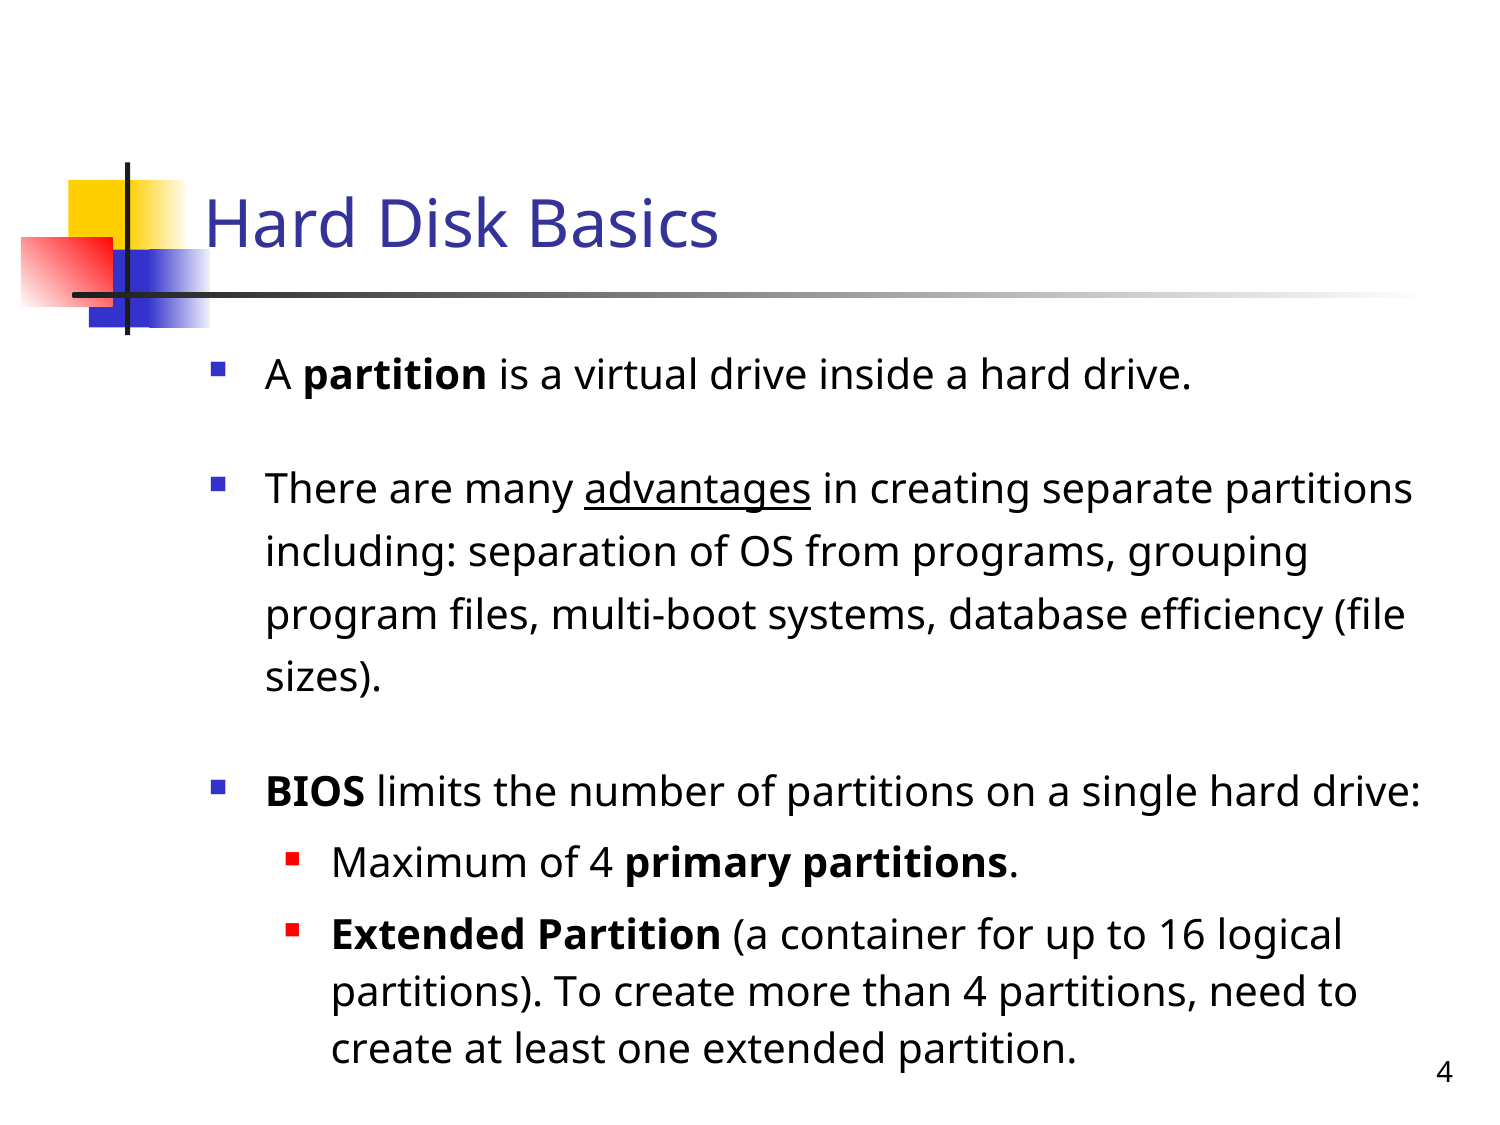

# Hard Disk Basics
A partition is a virtual drive inside a hard drive.
There are many advantages in creating separate partitions including: separation of OS from programs, grouping program files, multi-boot systems, database efficiency (file sizes).
BIOS limits the number of partitions on a single hard drive:
Maximum of 4 primary partitions.
Extended Partition (a container for up to 16 logical partitions). To create more than 4 partitions, need to create at least one extended partition.
4